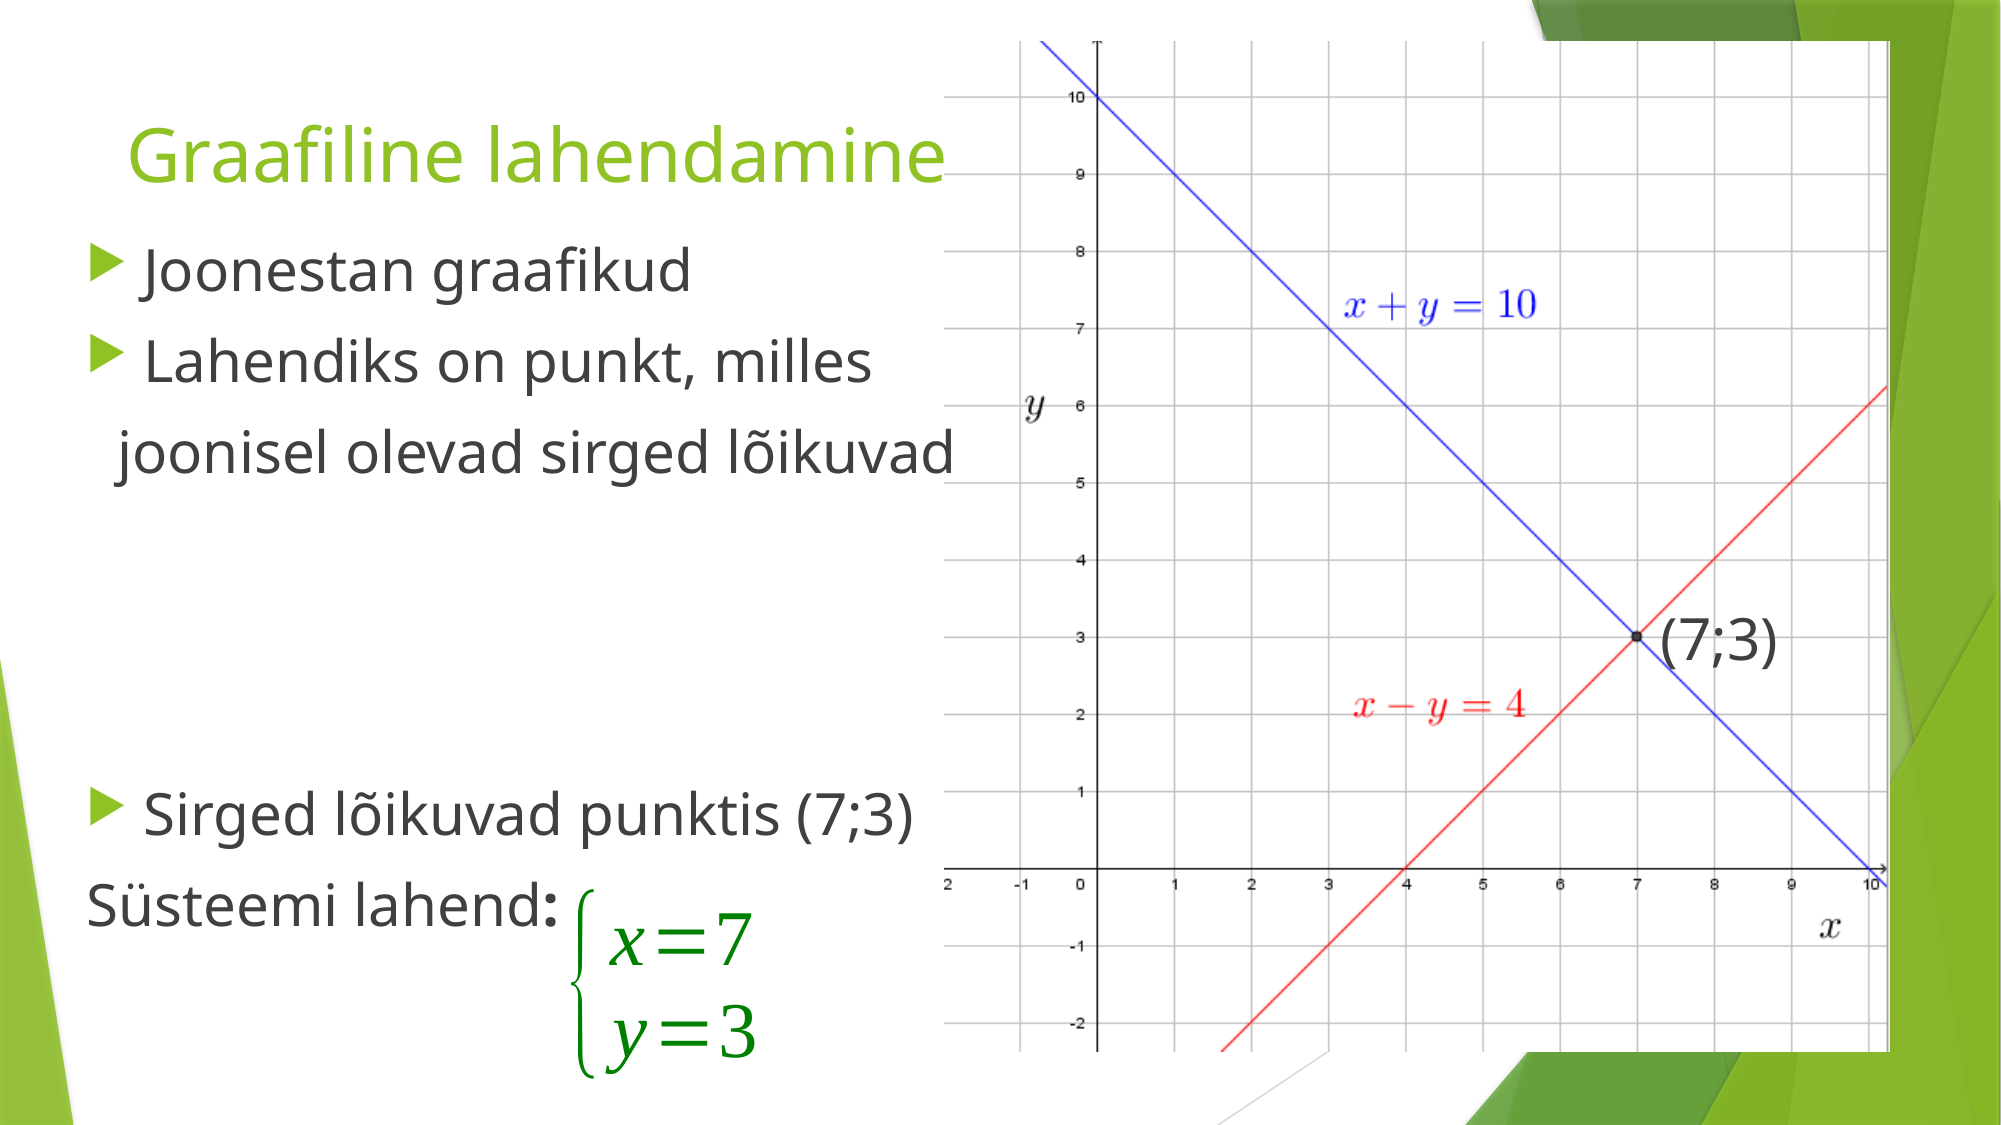

# Graafiline lahendamine
Joonestan graafikud
Lahendiks on punkt, milles
 joonisel olevad sirged lõikuvad
Sirged lõikuvad punktis (7;3)
Süsteemi lahend:
(7;3)